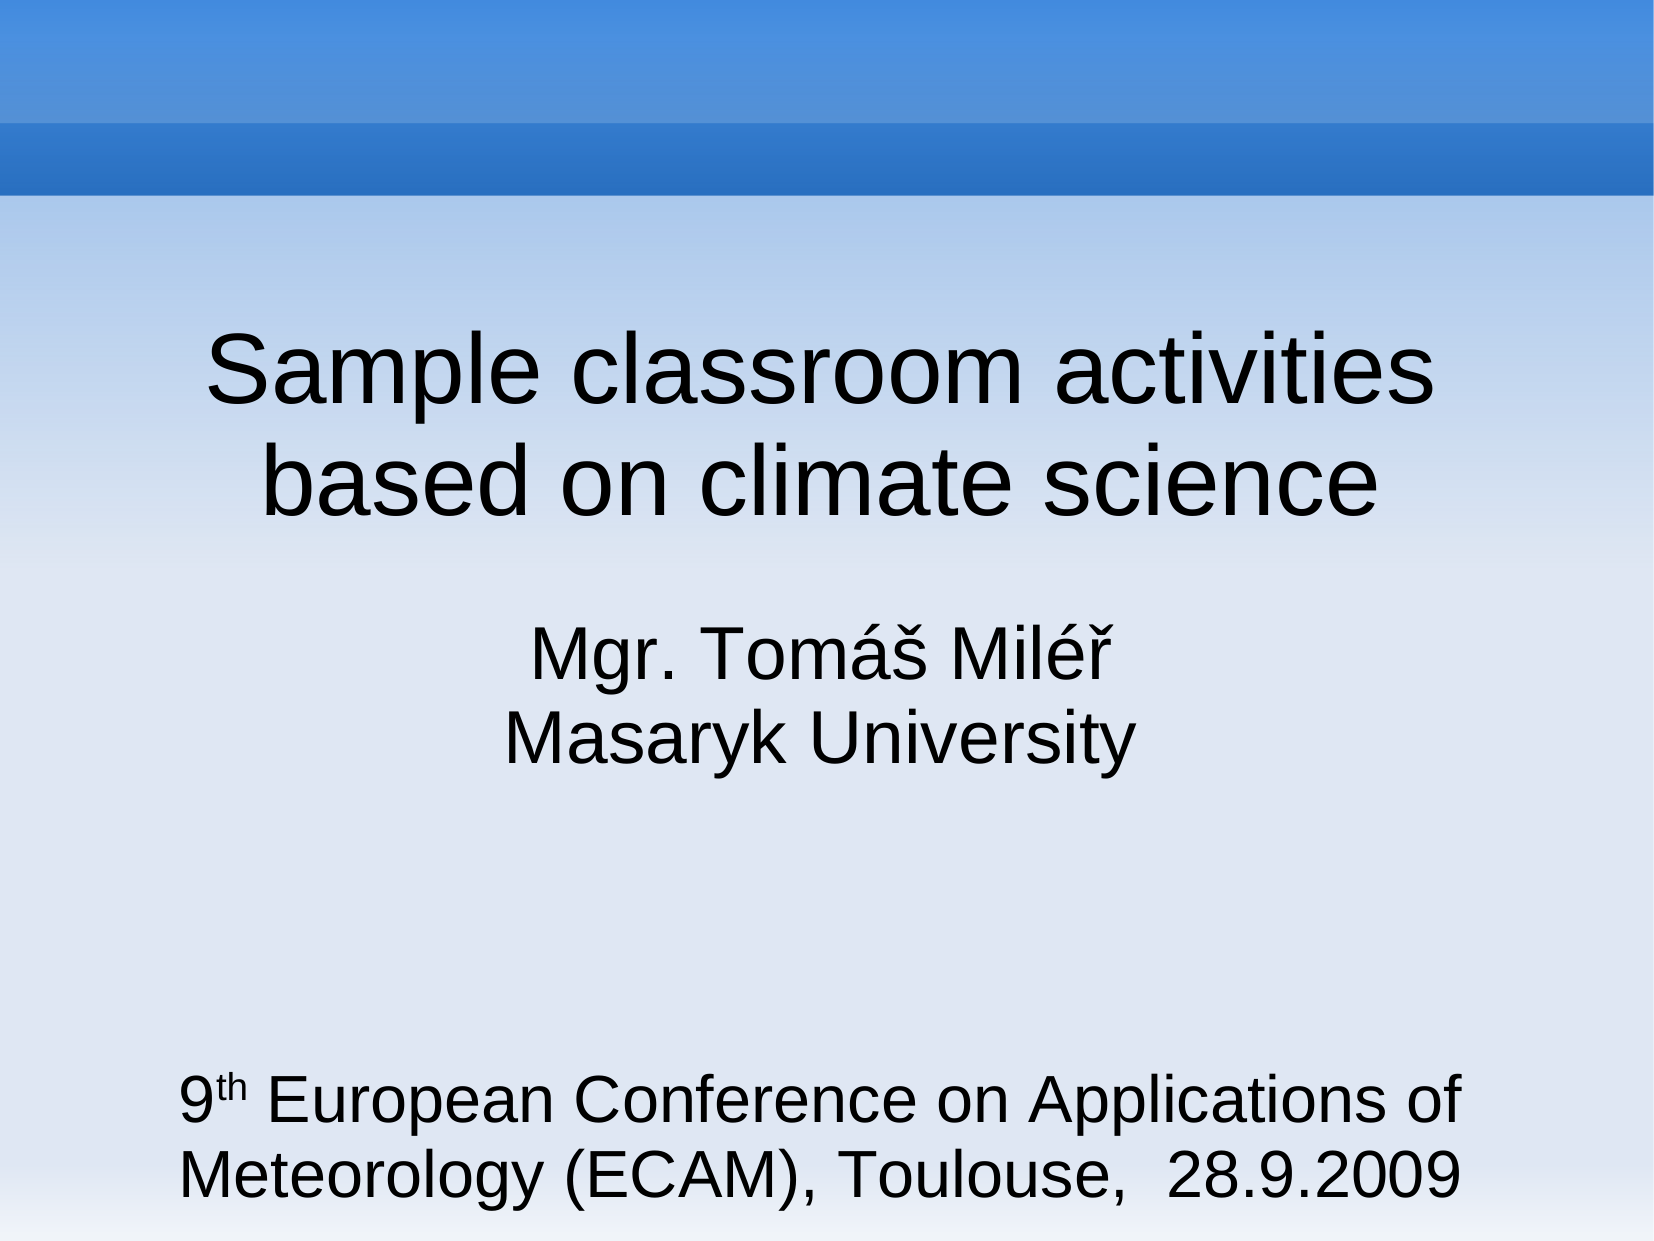

# Sample classroom activities based on climate science
Mgr. Tomáš Miléř
Masaryk University
9th European Conference on Applications of Meteorology (ECAM), Toulouse, 28.9.2009